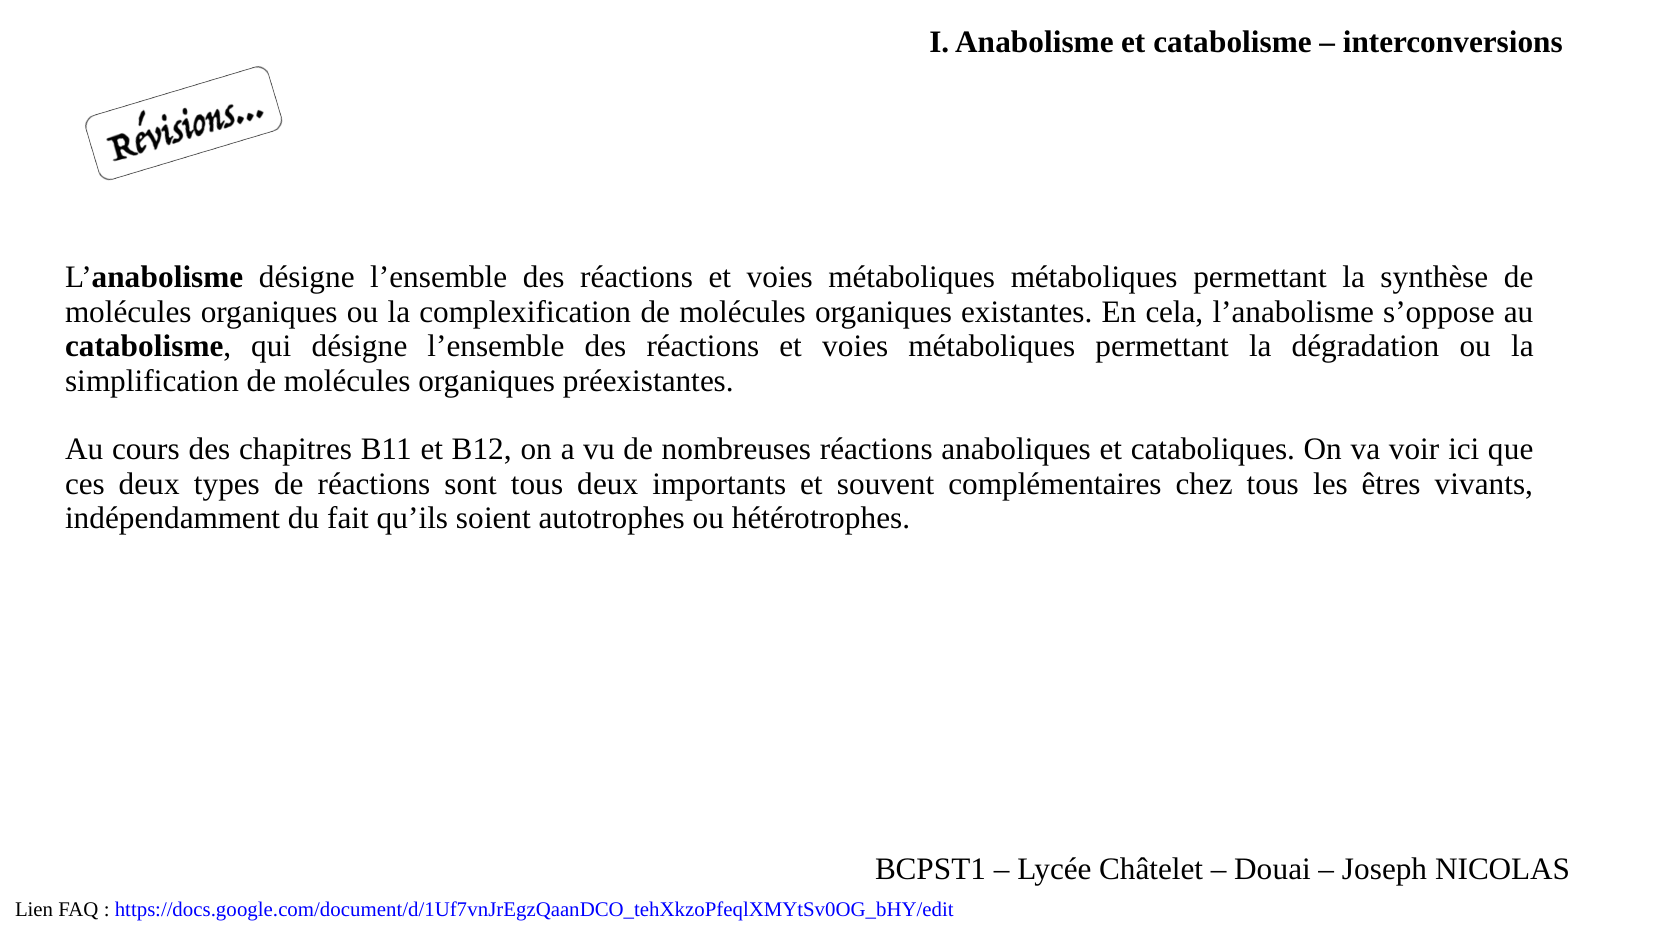

I. Anabolisme et catabolisme – interconversions
L’anabolisme désigne l’ensemble des réactions et voies métaboliques métaboliques permettant la synthèse de molécules organiques ou la complexification de molécules organiques existantes. En cela, l’anabolisme s’oppose au catabolisme, qui désigne l’ensemble des réactions et voies métaboliques permettant la dégradation ou la simplification de molécules organiques préexistantes.
Au cours des chapitres B11 et B12, on a vu de nombreuses réactions anaboliques et cataboliques. On va voir ici que ces deux types de réactions sont tous deux importants et souvent complémentaires chez tous les êtres vivants, indépendamment du fait qu’ils soient autotrophes ou hétérotrophes.
BCPST1 – Lycée Châtelet – Douai – Joseph NICOLAS
Lien FAQ : https://docs.google.com/document/d/1Uf7vnJrEgzQaanDCO_tehXkzoPfeqlXMYtSv0OG_bHY/edit